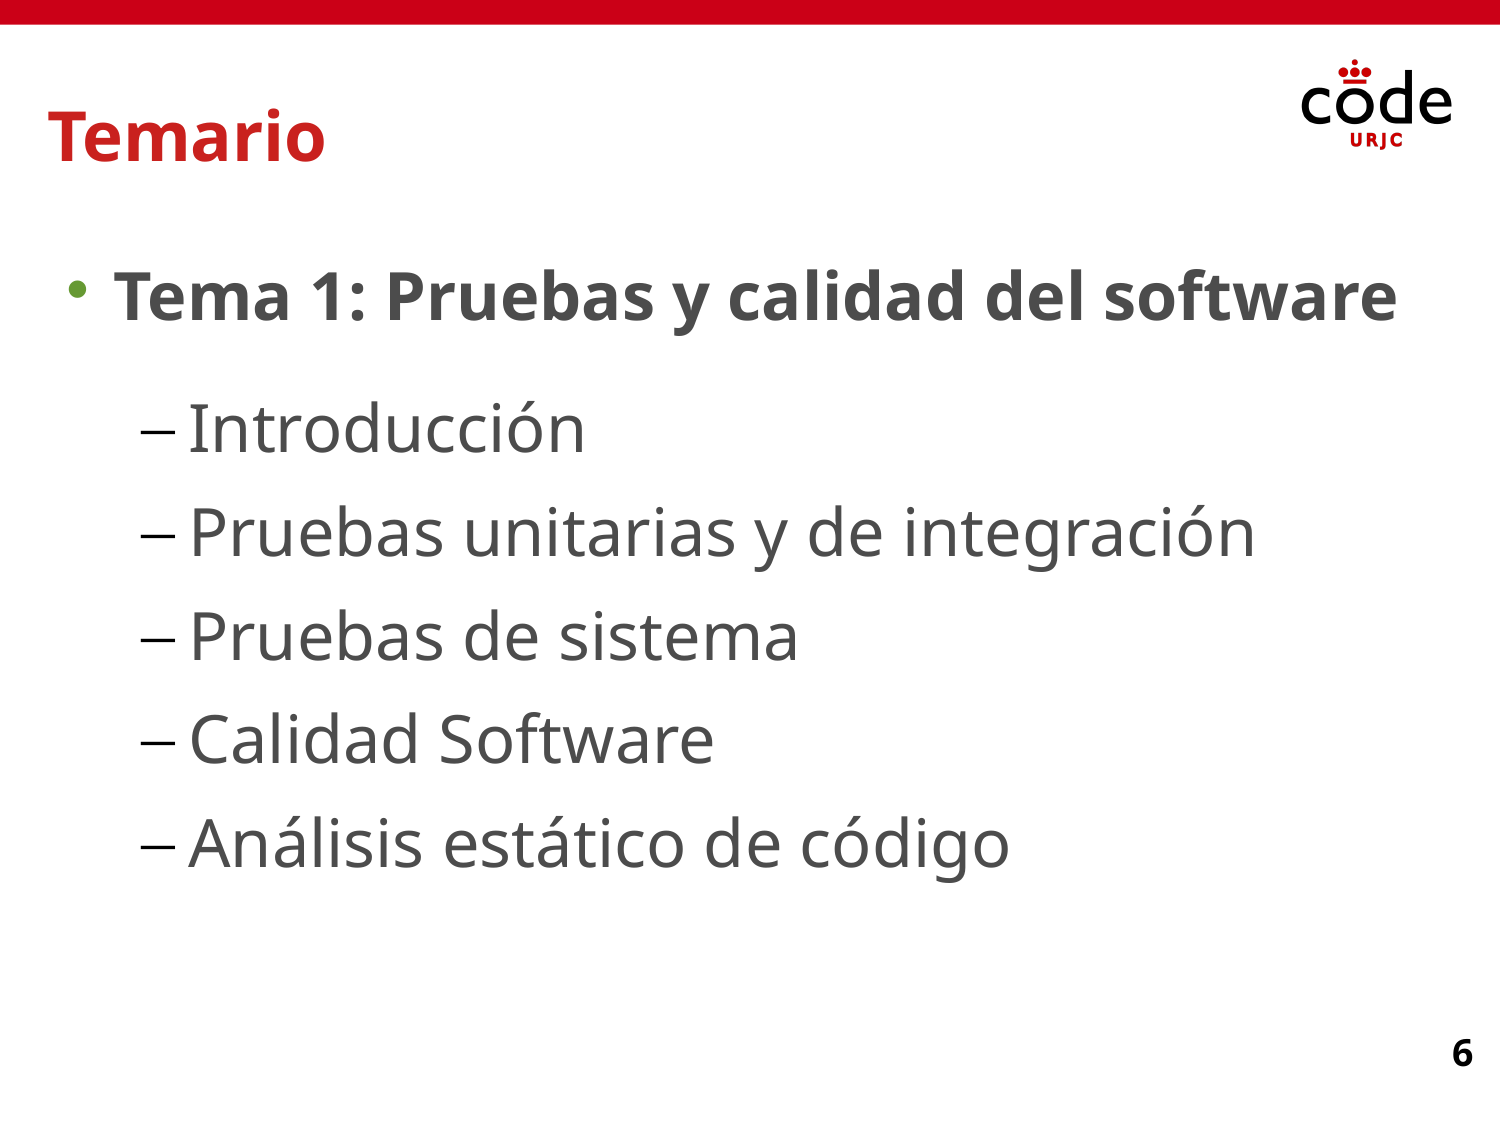

# Temario
Tema 1: Pruebas y calidad del software
Introducción
Pruebas unitarias y de integración
Pruebas de sistema
Calidad Software
Análisis estático de código
6